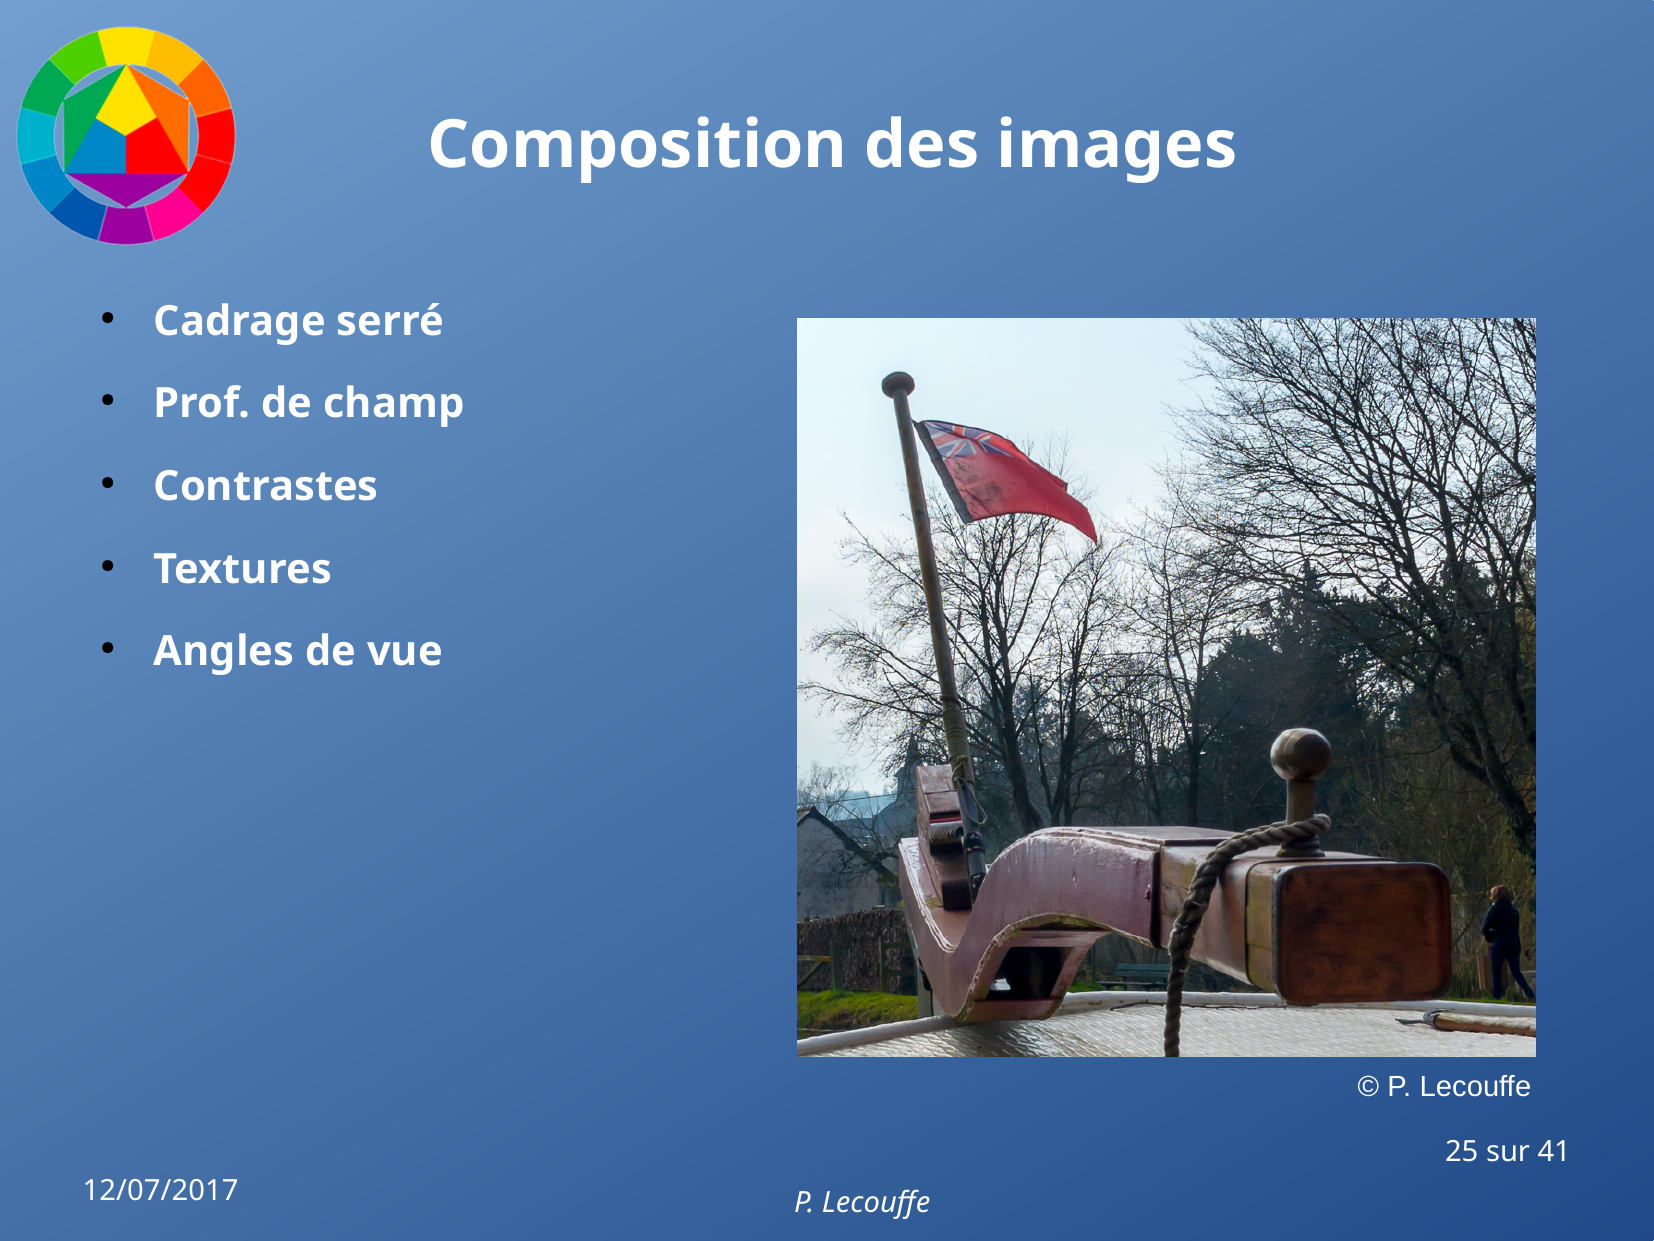

# Composition des images
Cadrage serré
Prof. de champ
Contrastes
Textures
Angles de vue
 © P. Lecouffe
Bonjour
25